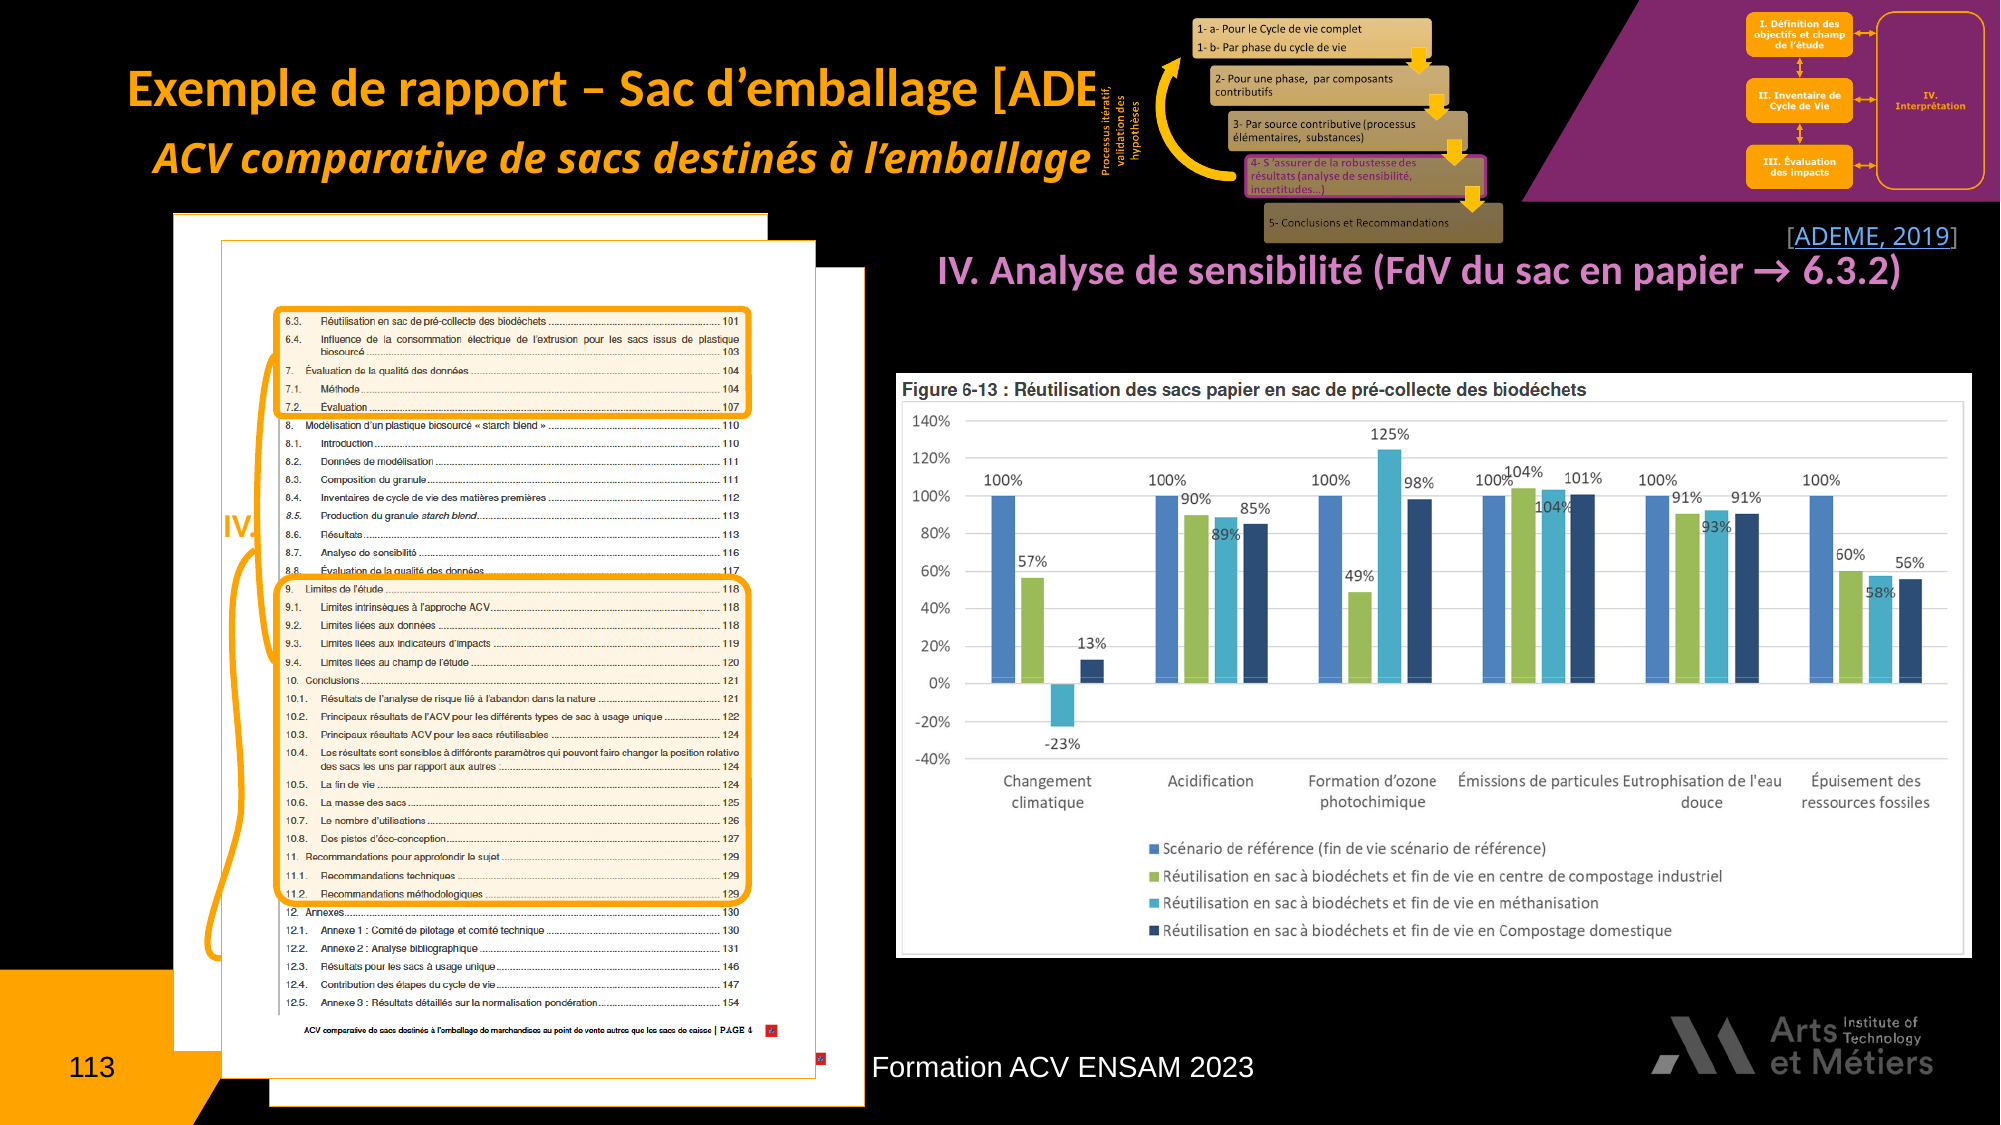

# Exemple de rapport – Sac d’emballage [ADEME]
ACV comparative de sacs destinés à l’emballage de marchandises
[ADEME, 2019]
IV. Analyse de sensibilité (FdV du sac en papier → 6.3.2)
IV.